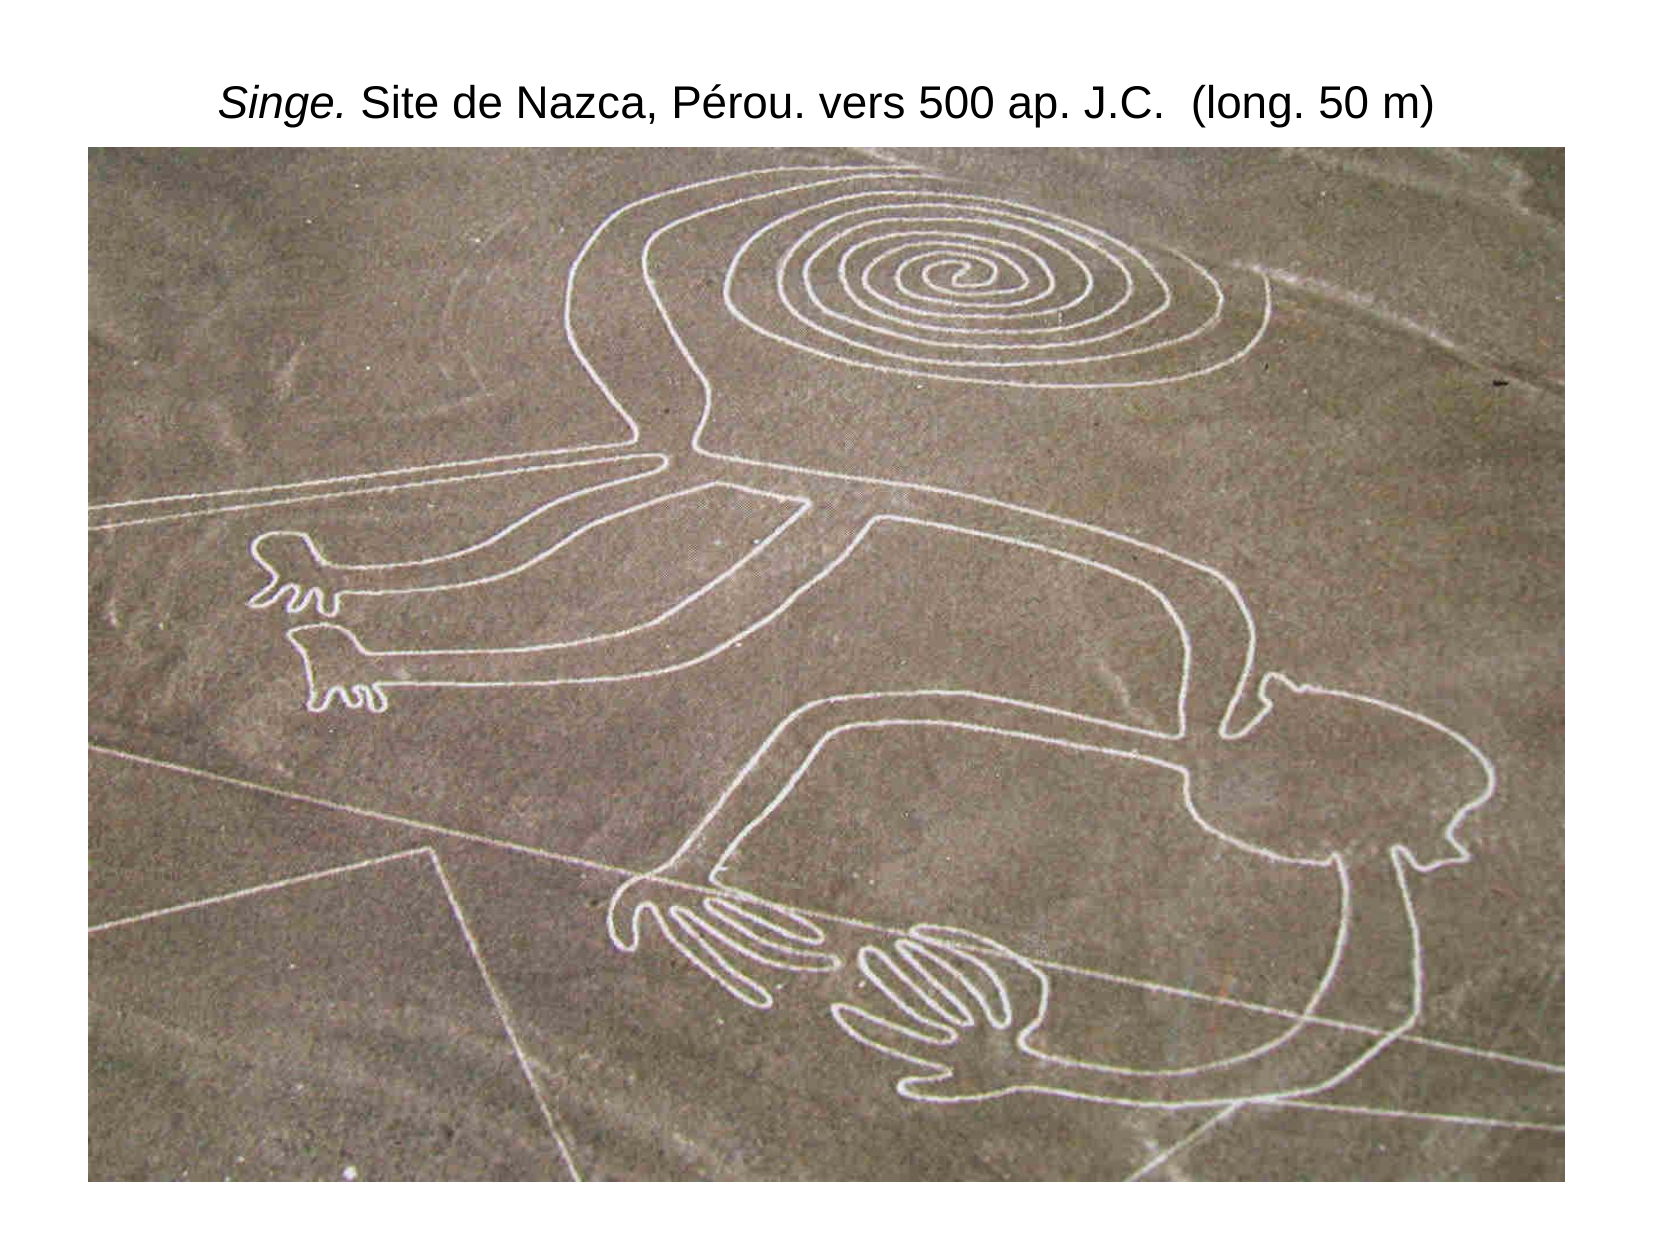

# Singe. Site de Nazca, Pérou. vers 500 ap. J.C. (long. 50 m)